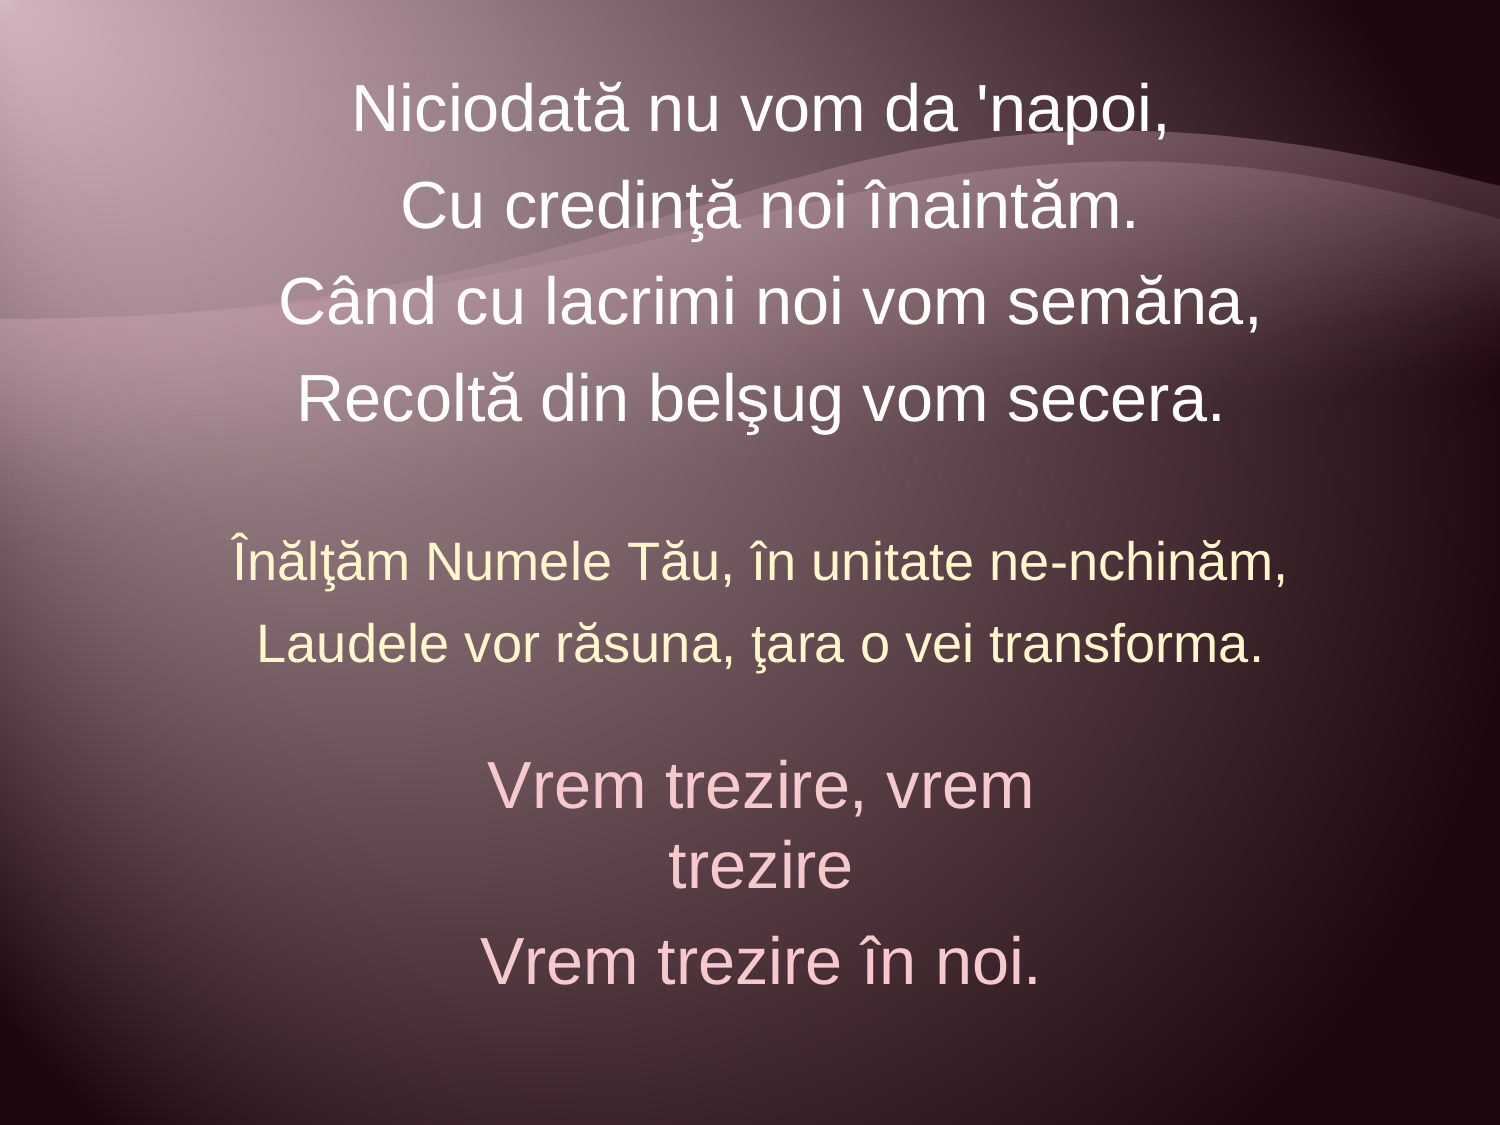

Niciodată nu vom da 'napoi,
Cu credinţă noi înaintăm.
Când cu lacrimi noi vom semăna,
Recoltă din belşug vom secera.
Înălţăm Numele Tău, în unitate ne-nchinăm,
Laudele vor răsuna, ţara o vei transforma.
Vrem trezire, vrem trezire
 Vrem trezire în noi.